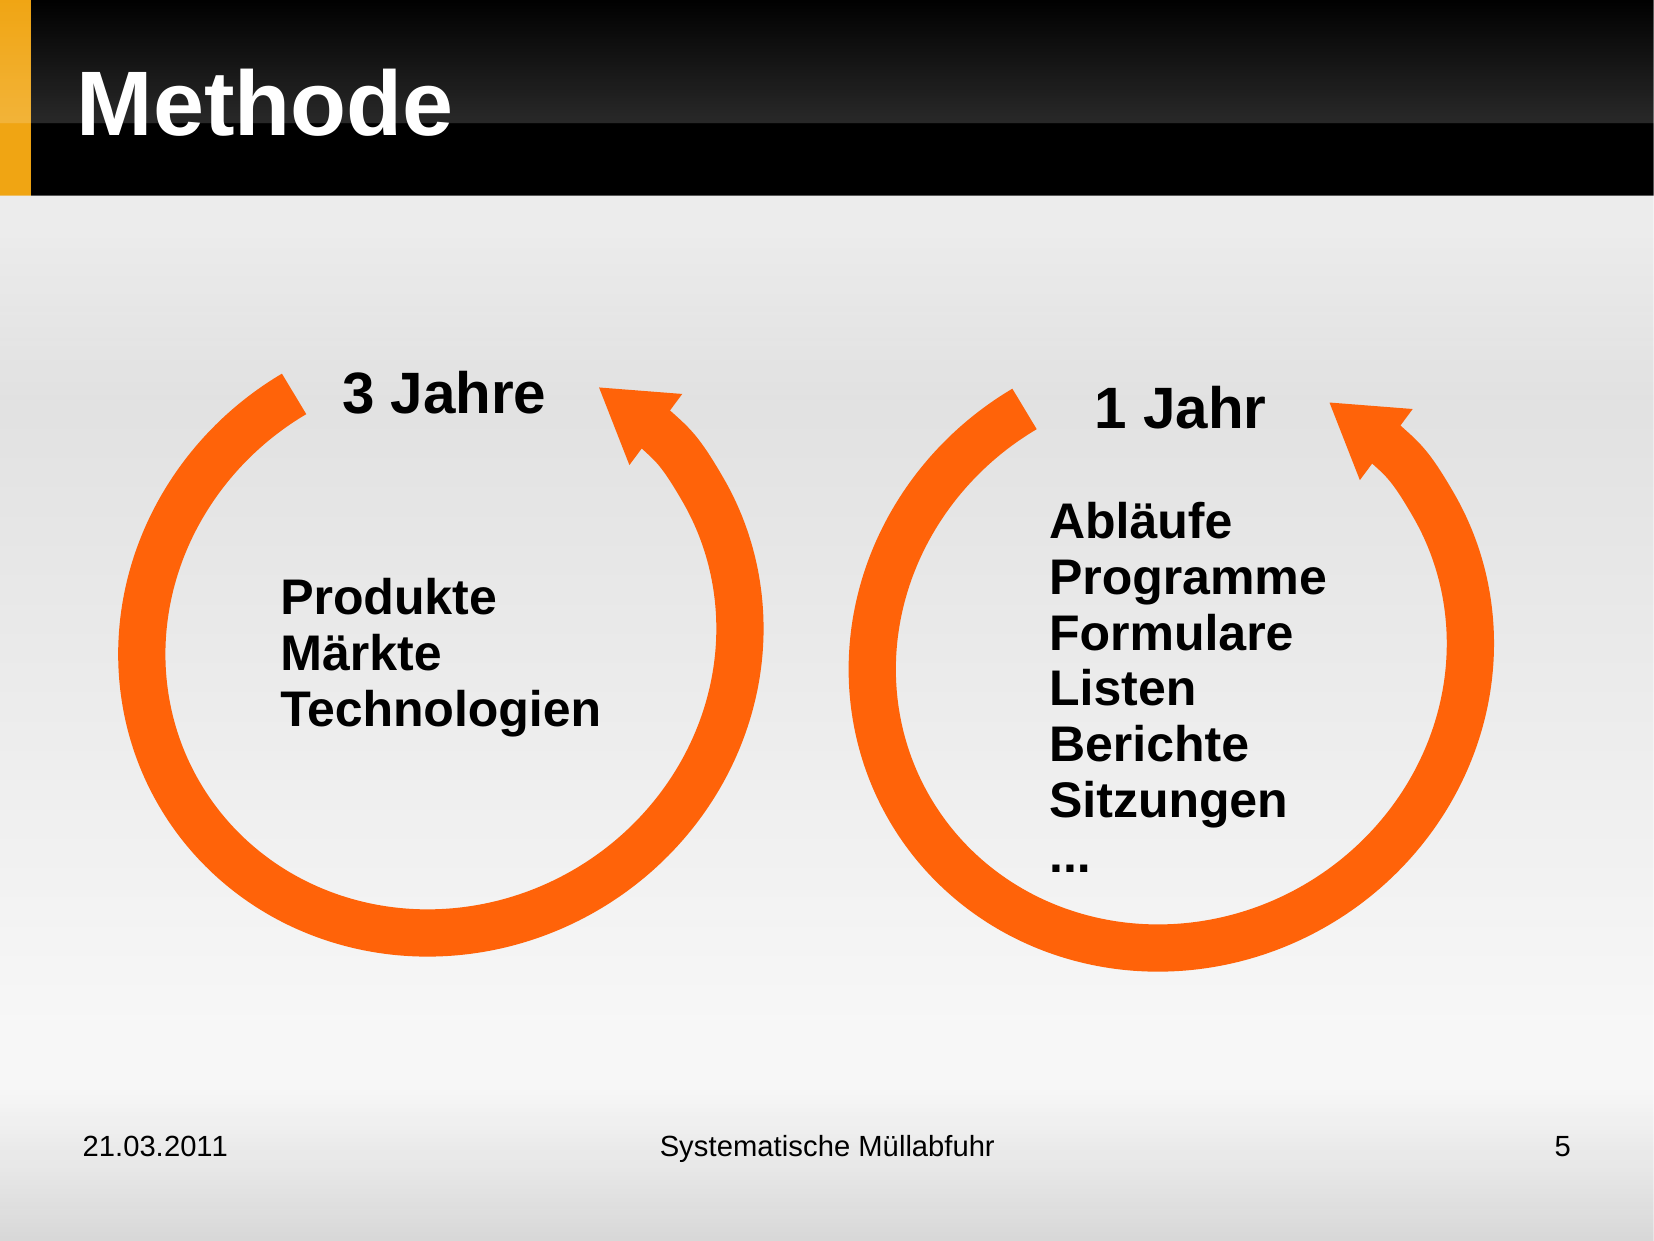

# Methode
3 Jahre
1 Jahr
Abläufe
Programme
Formulare
Listen
Berichte
Sitzungen
...
Produkte
Märkte
Technologien
21.03.2011
Systematische Müllabfuhr
5